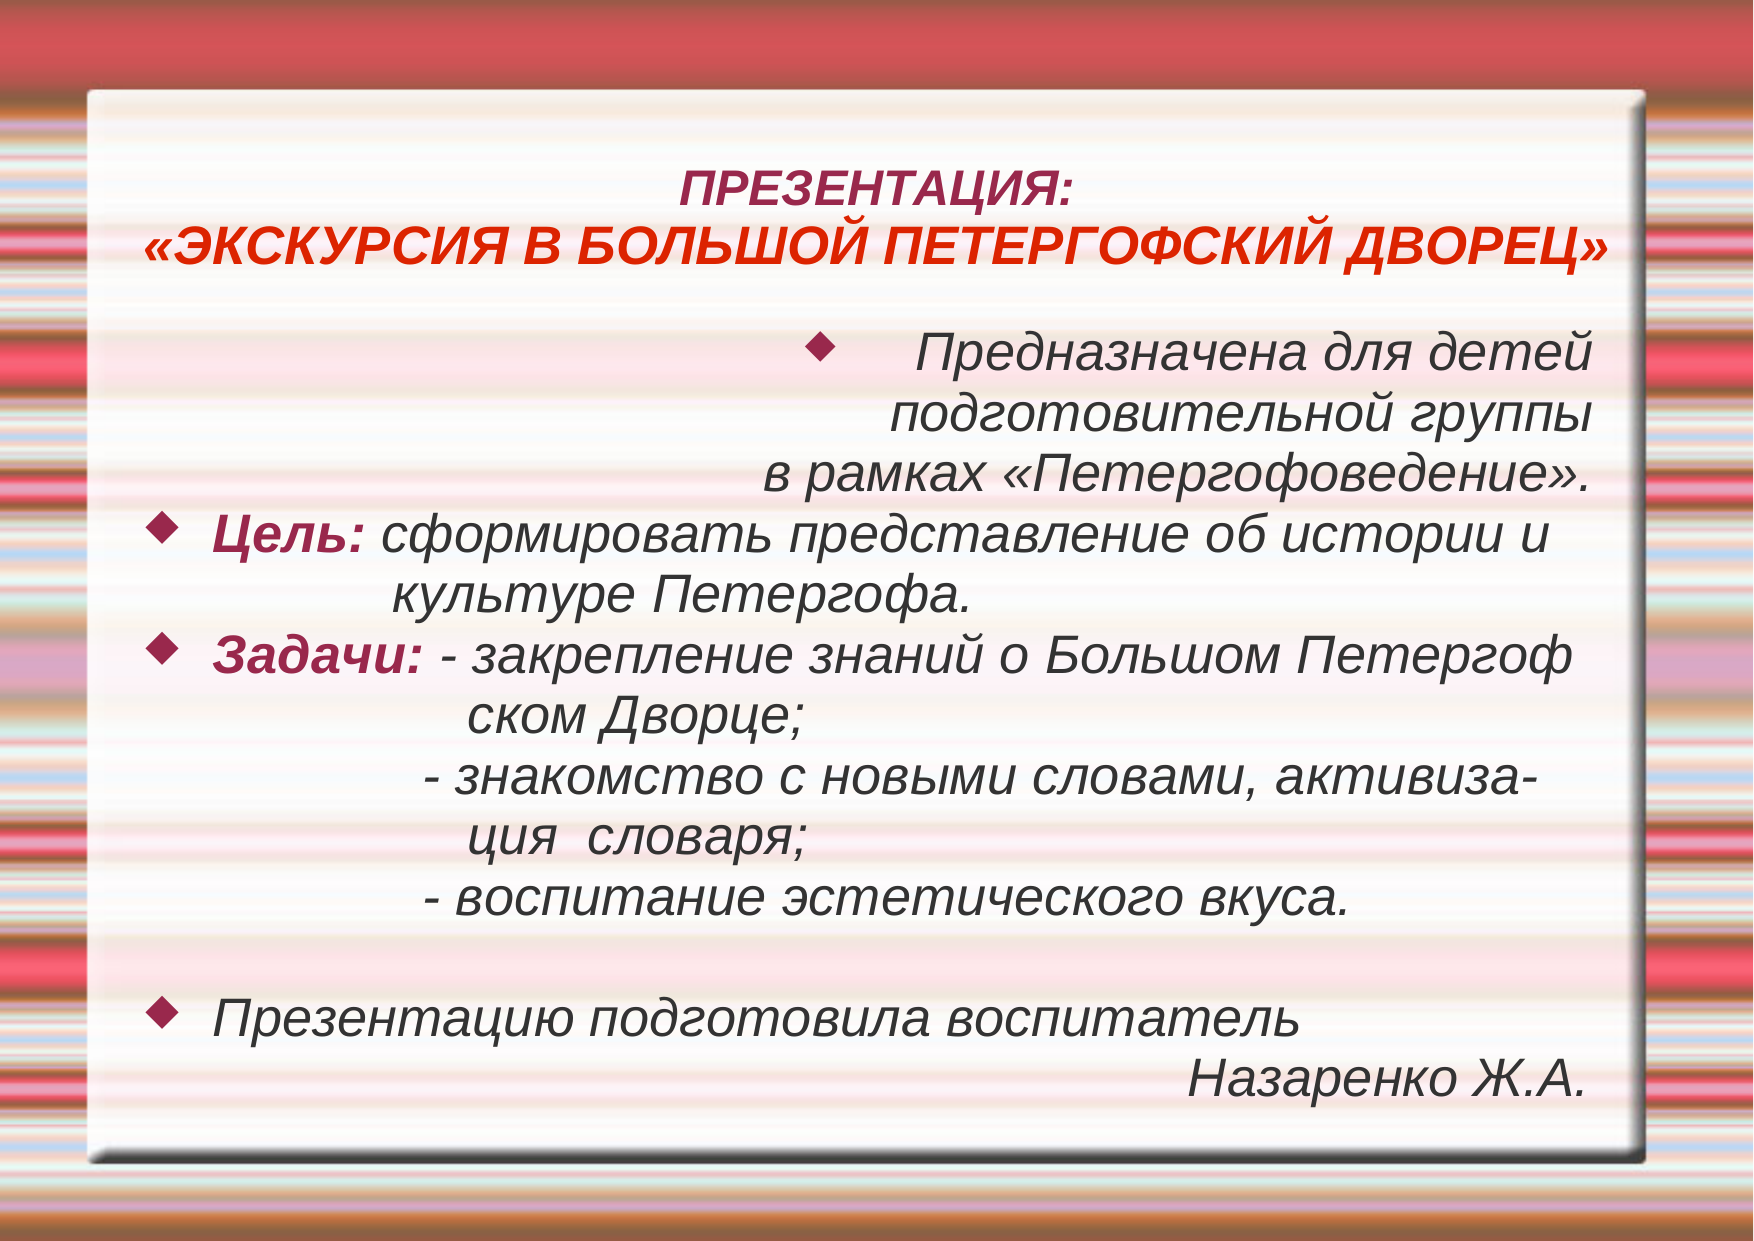

# ПРЕЗЕНТАЦИЯ: «ЭКСКУРСИЯ В БОЛЬШОЙ ПЕТЕРГОФСКИЙ ДВОРЕЦ»
 Предназначена для детей
 подготовительной группы
 в рамках «Петергофоведение».
Цель: сформировать представление об истории и культуре Петергофа.
Задачи: - закрепление знаний о Большом Петергоф ском Дворце;
 - знакомство с новыми словами, активиза- ция словаря;
 - воспитание эстетического вкуса.
Презентацию подготовила воспитатель Назаренко Ж.А.